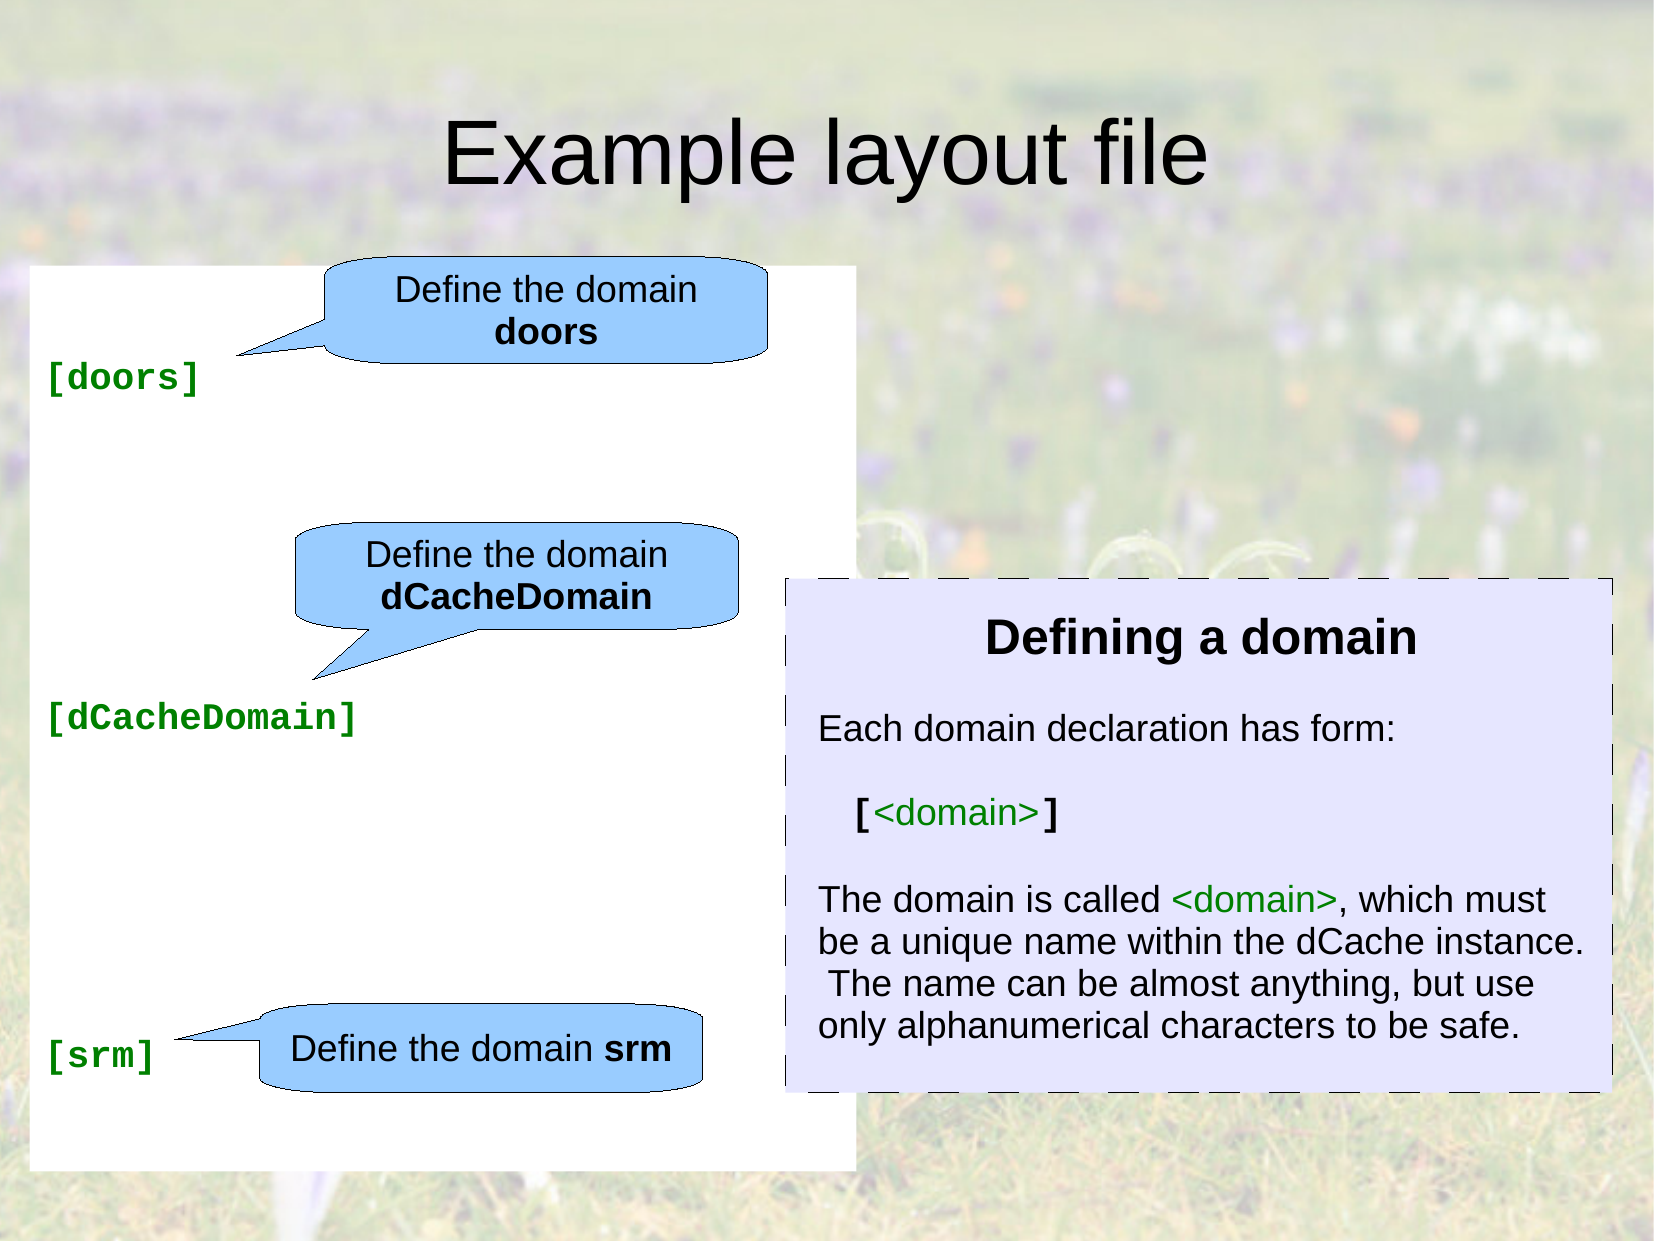

# Example layout file
Define the domain doors
[doors]
[dCacheDomain]
[srm]
Define the domain dCacheDomain
Defining a domain
Each domain declaration has form:
 [<domain>]
The domain is called <domain>, which must be a unique name within the dCache instance. The name can be almost anything, but use only alphanumerical characters to be safe.
Define the domain srm